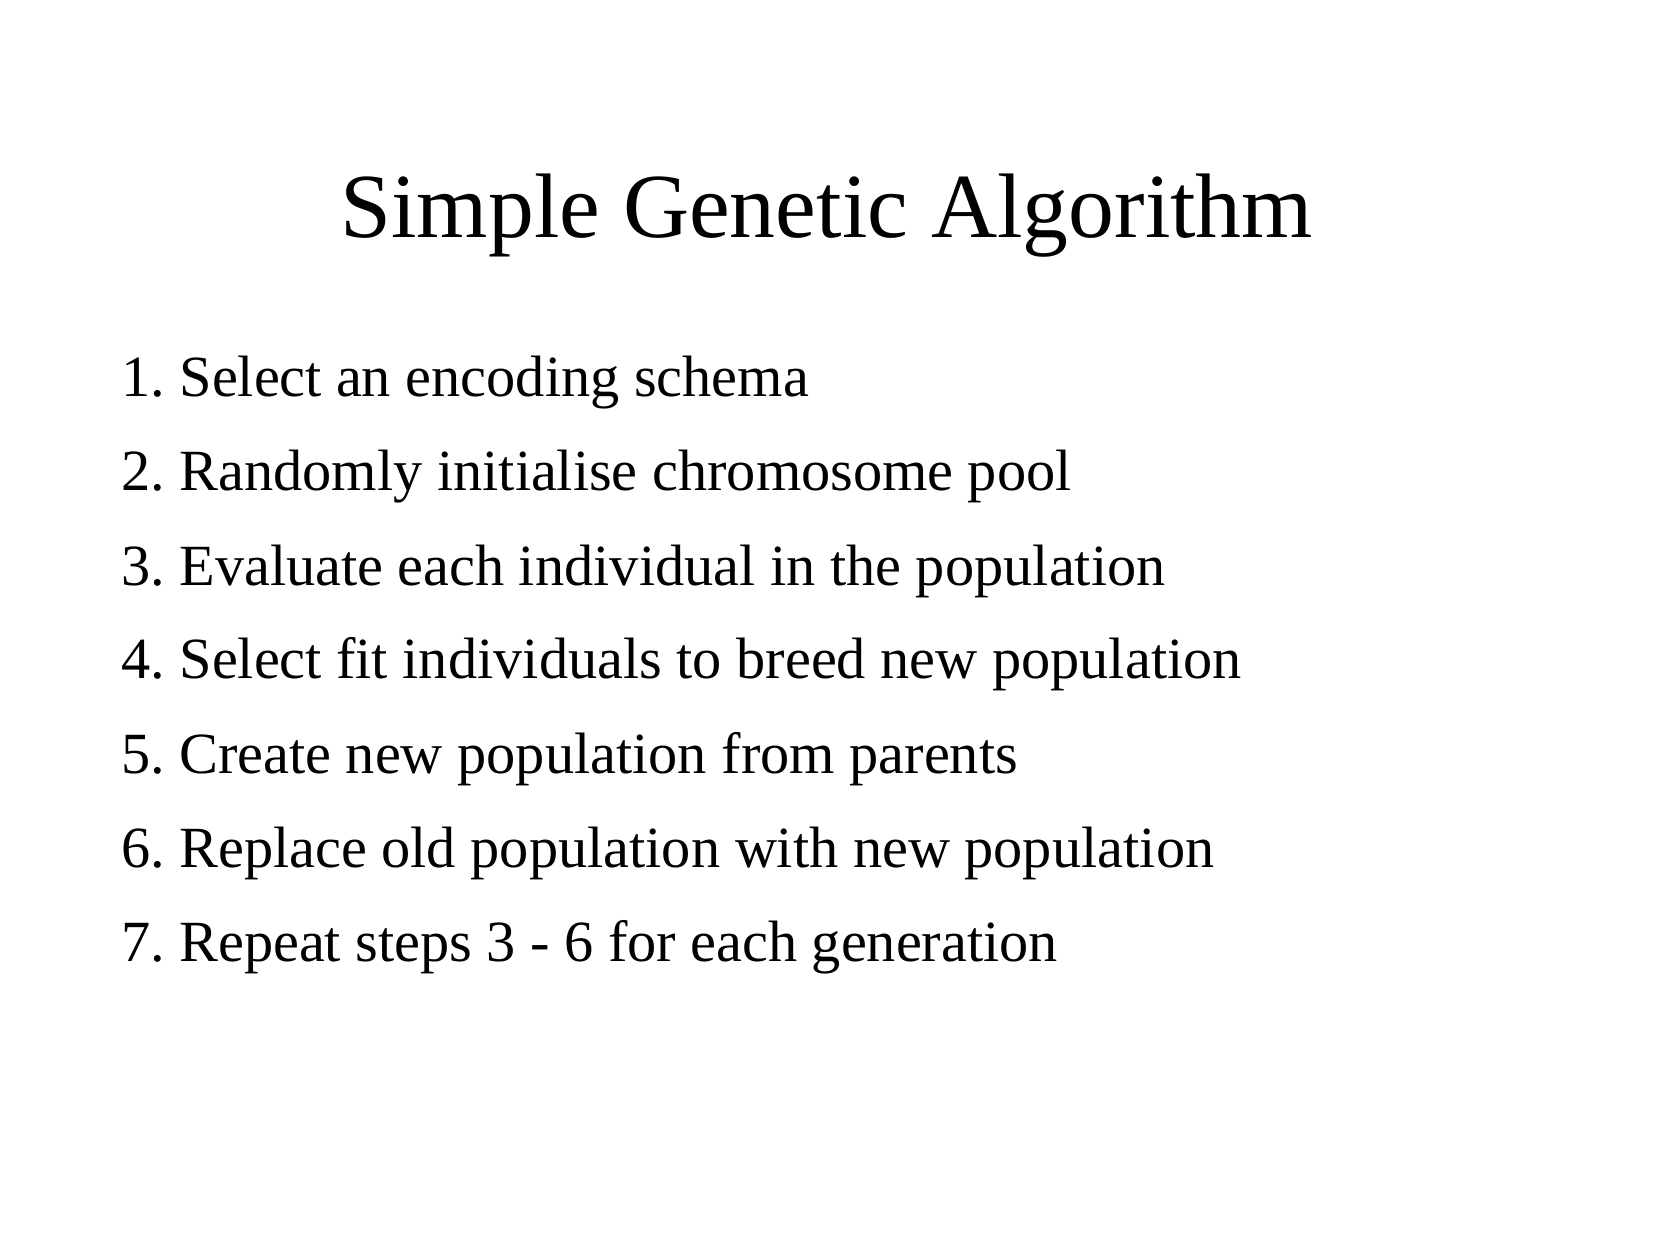

# Simple Genetic Algorithm
1. Select an encoding schema
2. Randomly initialise chromosome pool
3. Evaluate each individual in the population
4. Select fit individuals to breed new population
5. Create new population from parents
6. Replace old population with new population
7. Repeat steps 3 - 6 for each generation